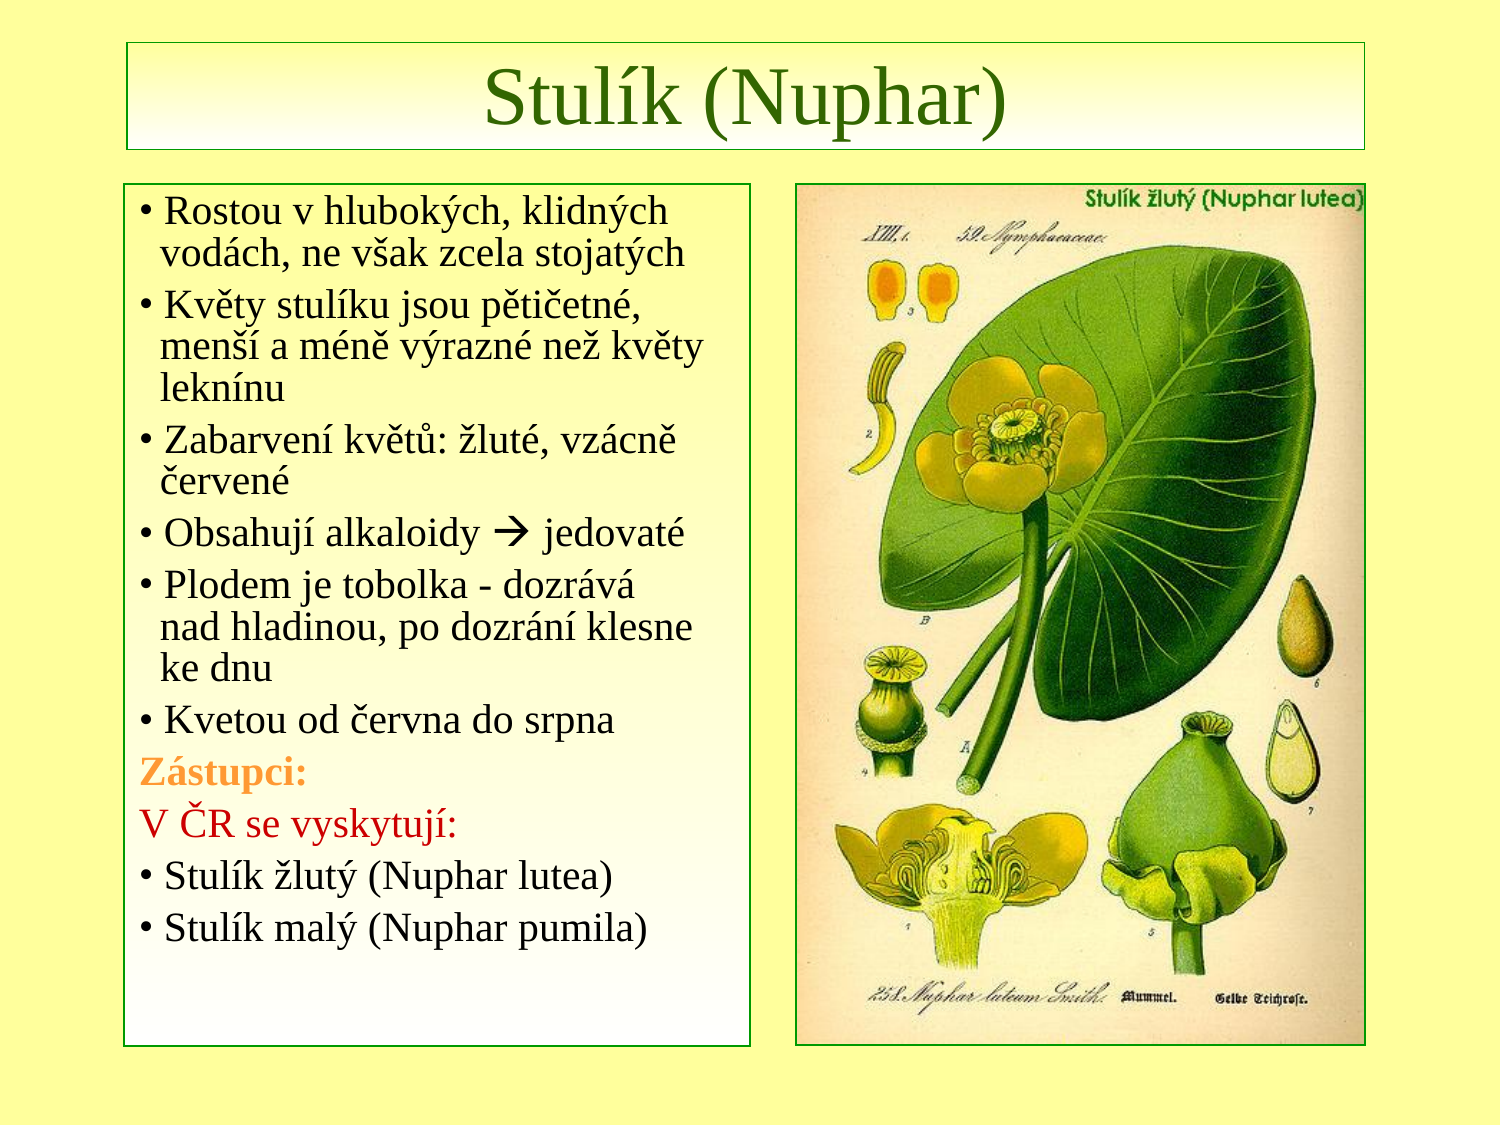

# Stulík (Nuphar)
 Rostou v hlubokých, klidných
 vodách, ne však zcela stojatých
 Květy stulíku jsou pětičetné,
 menší a méně výrazné než květy
 leknínu
 Zabarvení květů: žluté, vzácně
 červené
 Obsahují alkaloidy  jedovaté
 Plodem je tobolka - dozrává
 nad hladinou, po dozrání klesne
 ke dnu
 Kvetou od června do srpna
Zástupci:
V ČR se vyskytují:
 Stulík žlutý (Nuphar lutea)
 Stulík malý (Nuphar pumila)